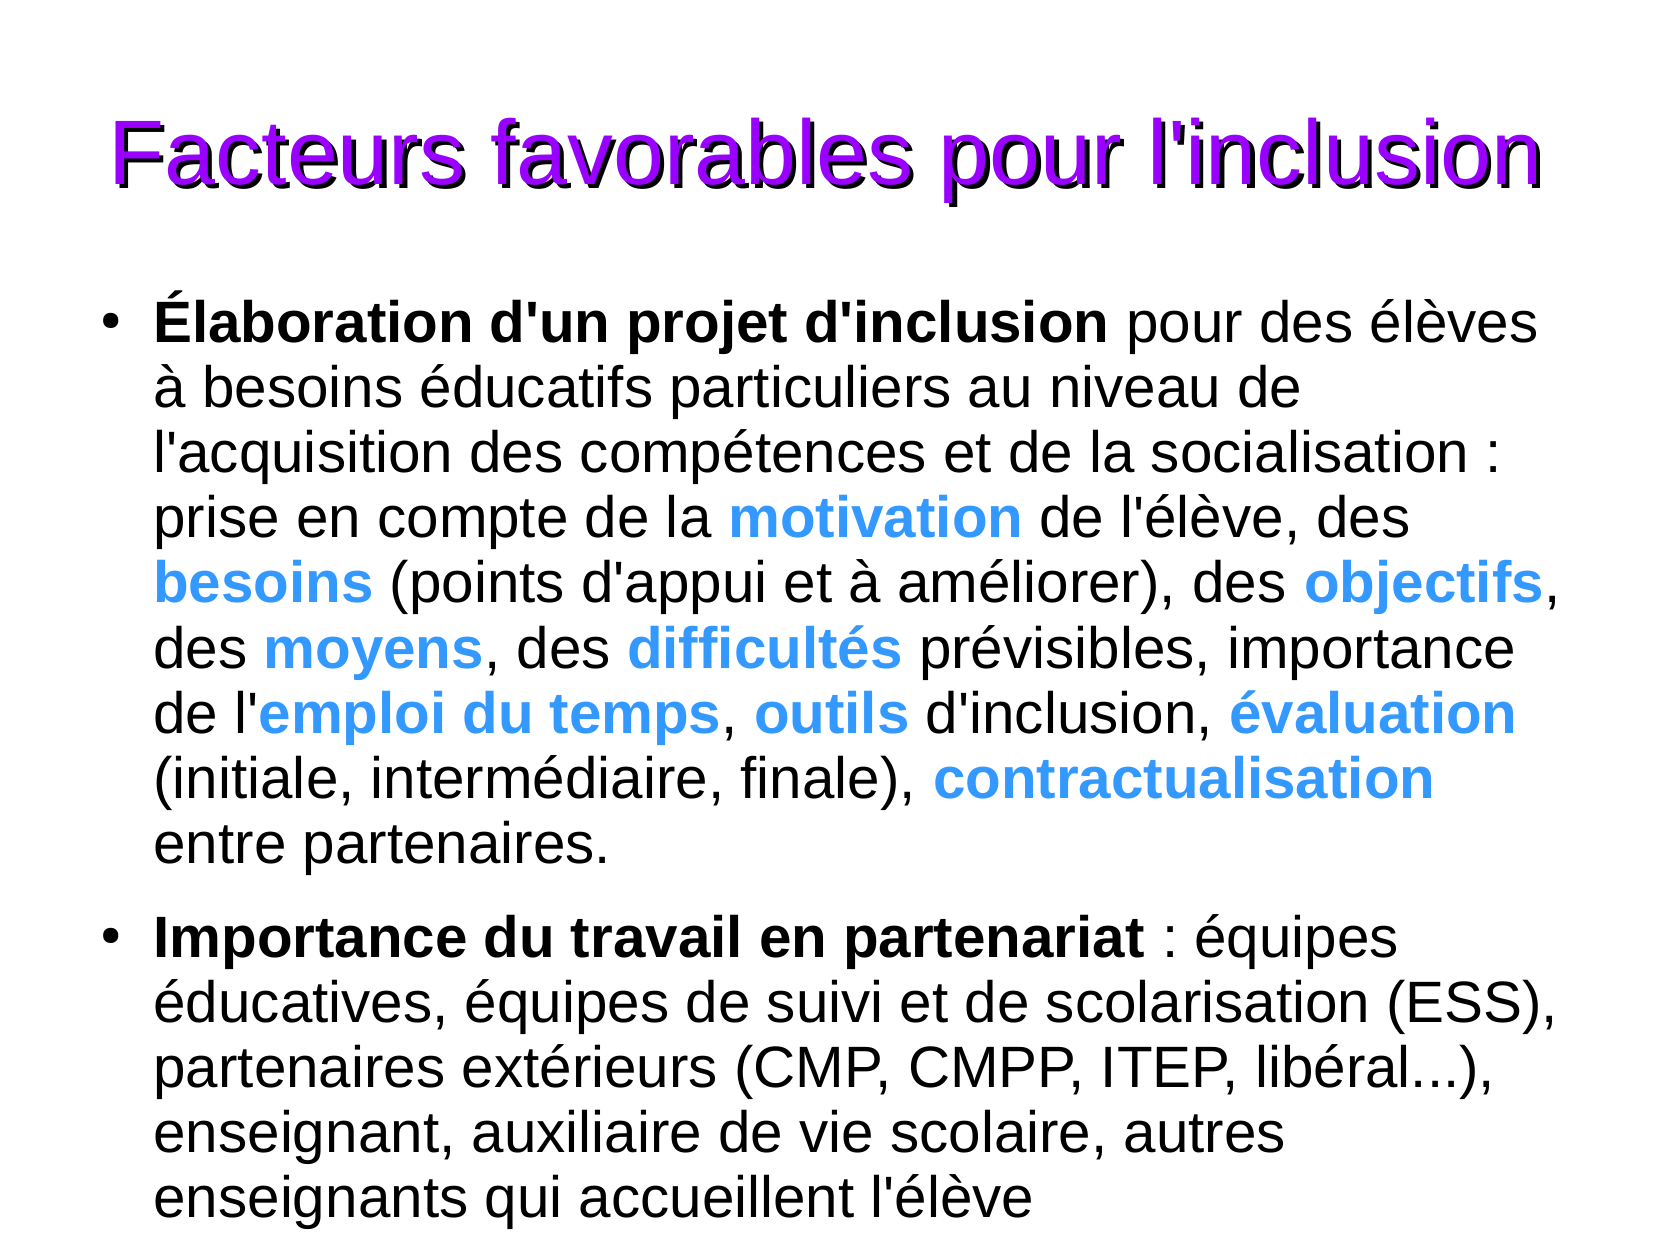

# Facteurs favorables pour l'inclusion
Élaboration d'un projet d'inclusion pour des élèves à besoins éducatifs particuliers au niveau de l'acquisition des compétences et de la socialisation : prise en compte de la motivation de l'élève, des besoins (points d'appui et à améliorer), des objectifs, des moyens, des difficultés prévisibles, importance de l'emploi du temps, outils d'inclusion, évaluation (initiale, intermédiaire, finale), contractualisation entre partenaires.
Importance du travail en partenariat : équipes éducatives, équipes de suivi et de scolarisation (ESS), partenaires extérieurs (CMP, CMPP, ITEP, libéral...), enseignant, auxiliaire de vie scolaire, autres enseignants qui accueillent l'élève